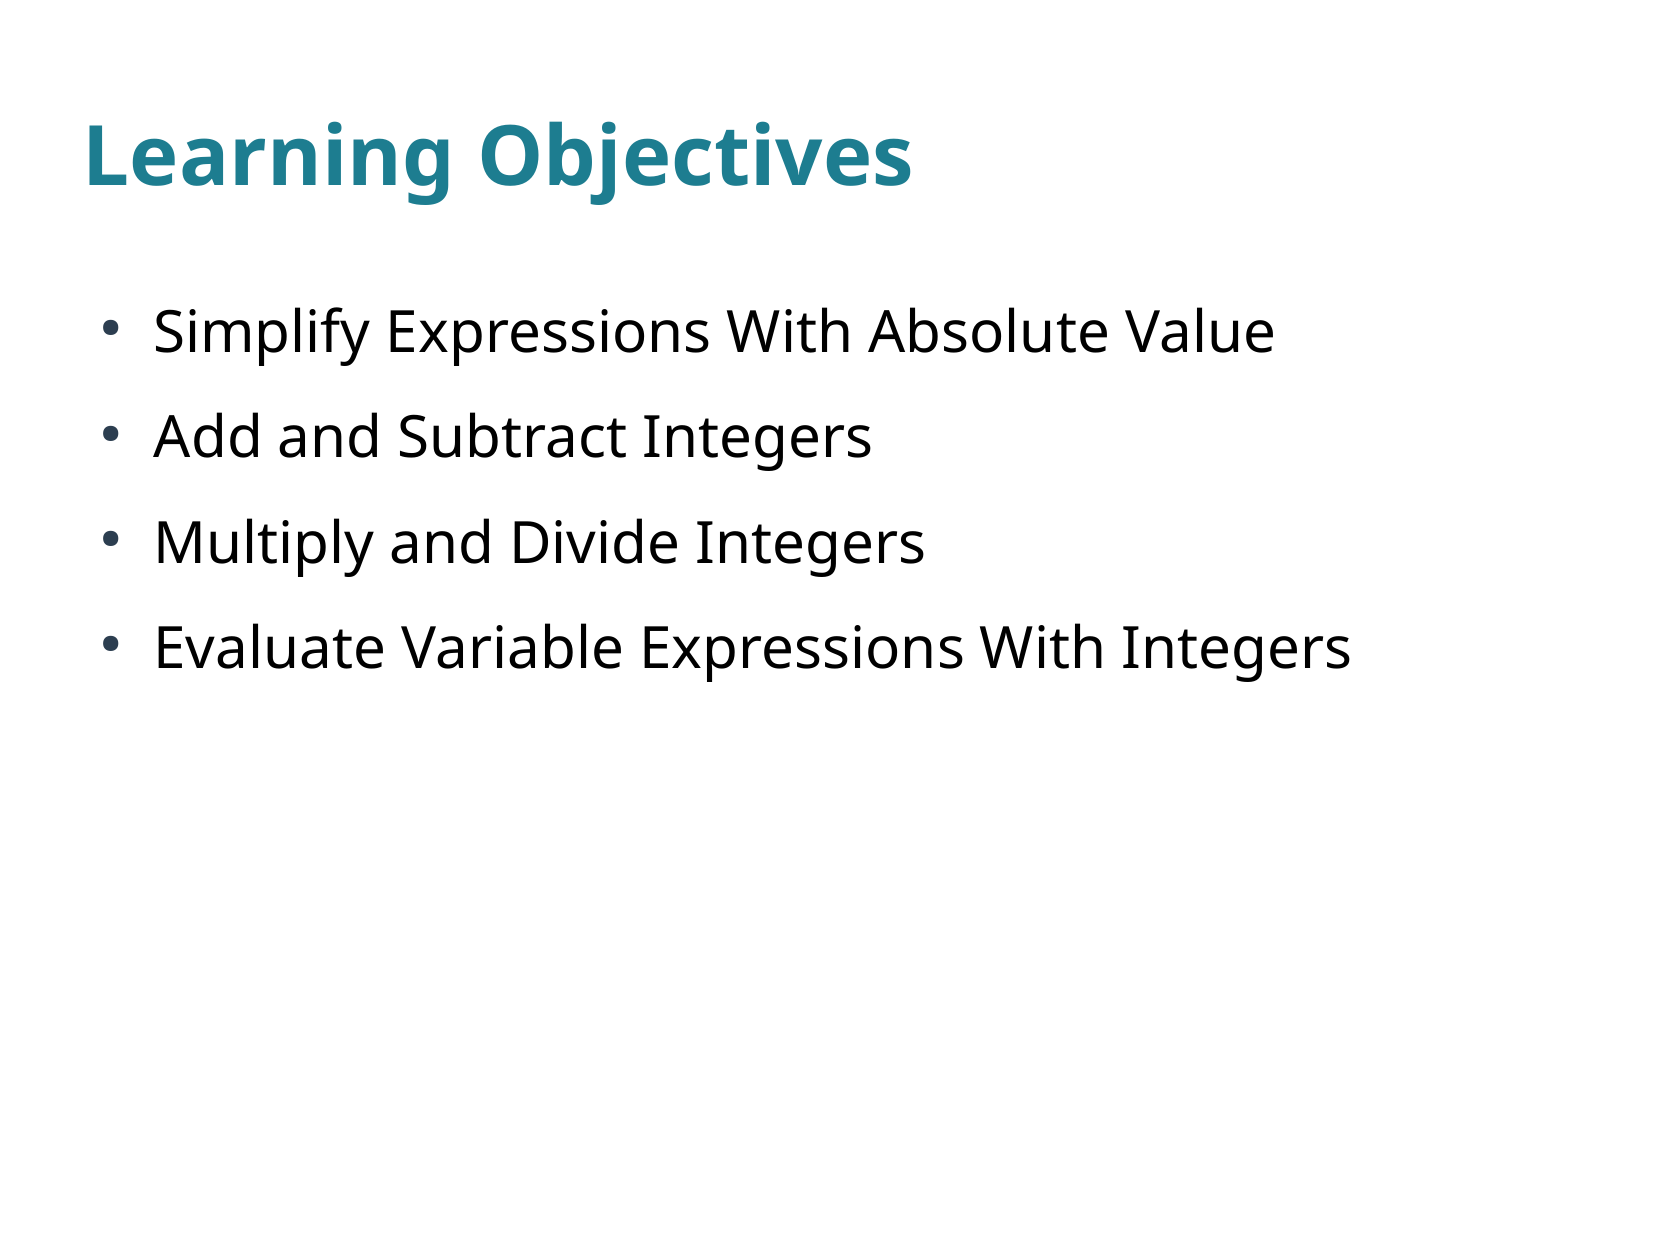

# Learning Objectives
Simplify Expressions With Absolute Value
Add and Subtract Integers
Multiply and Divide Integers
Evaluate Variable Expressions With Integers